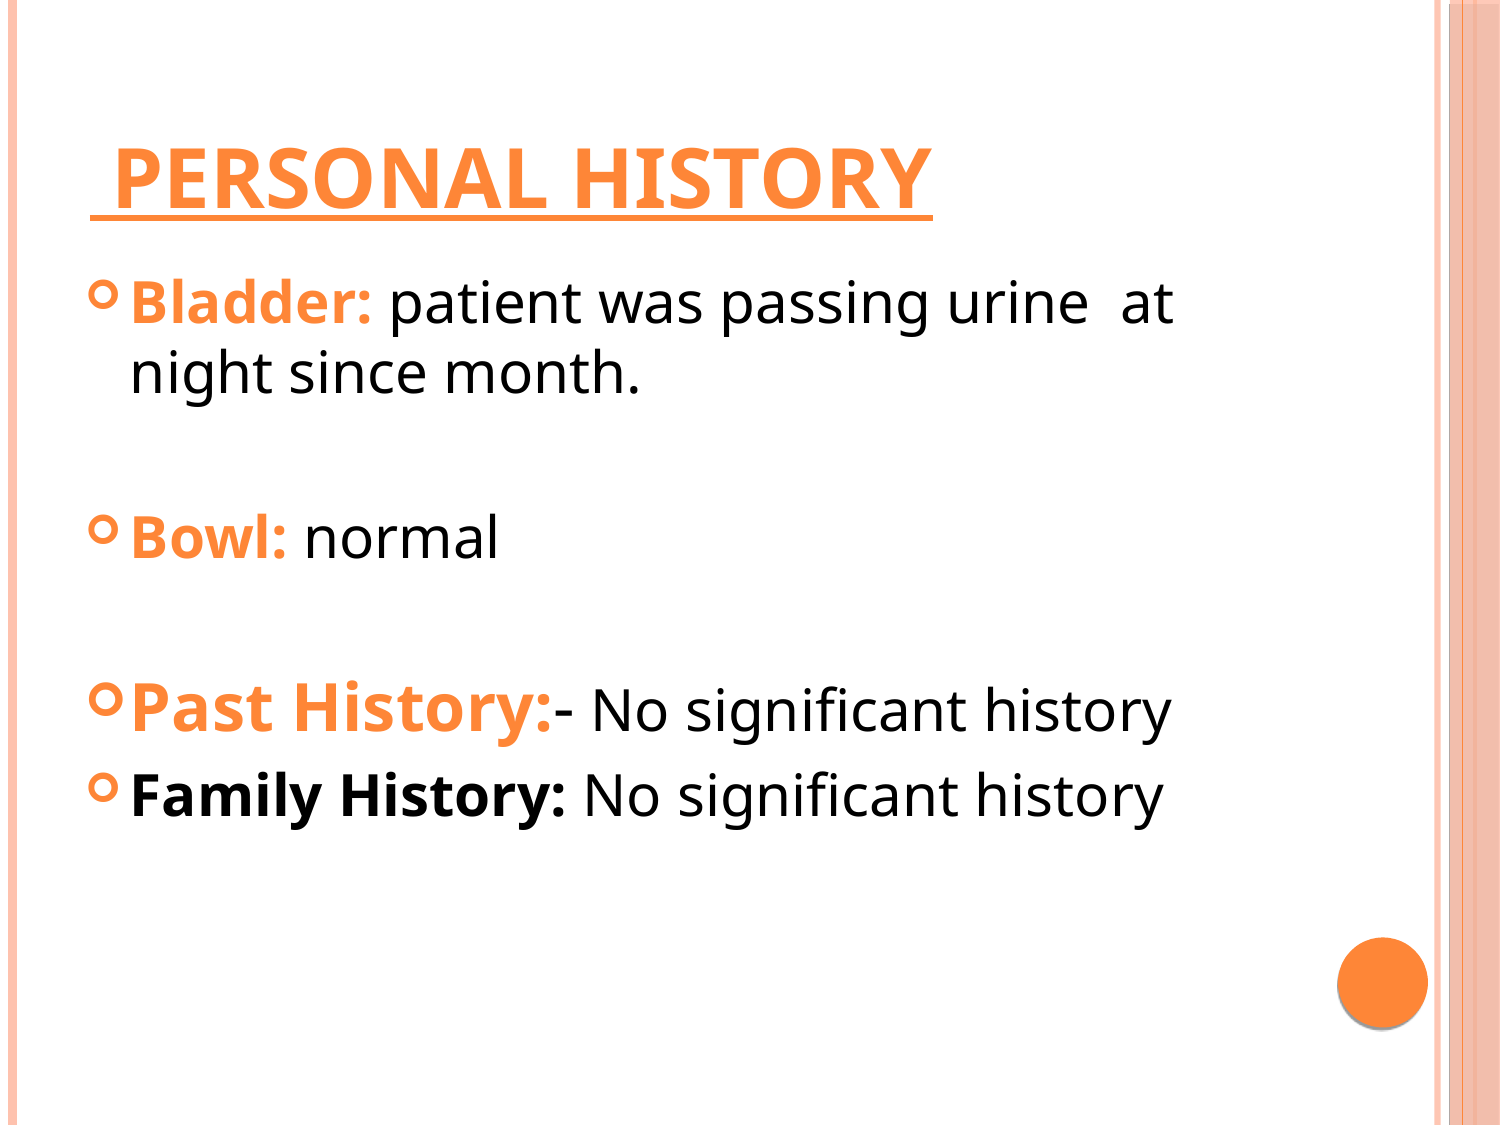

# Personal history
Bladder: patient was passing urine at night since month.
Bowl: normal
Past History:- No significant history
Family History: No significant history